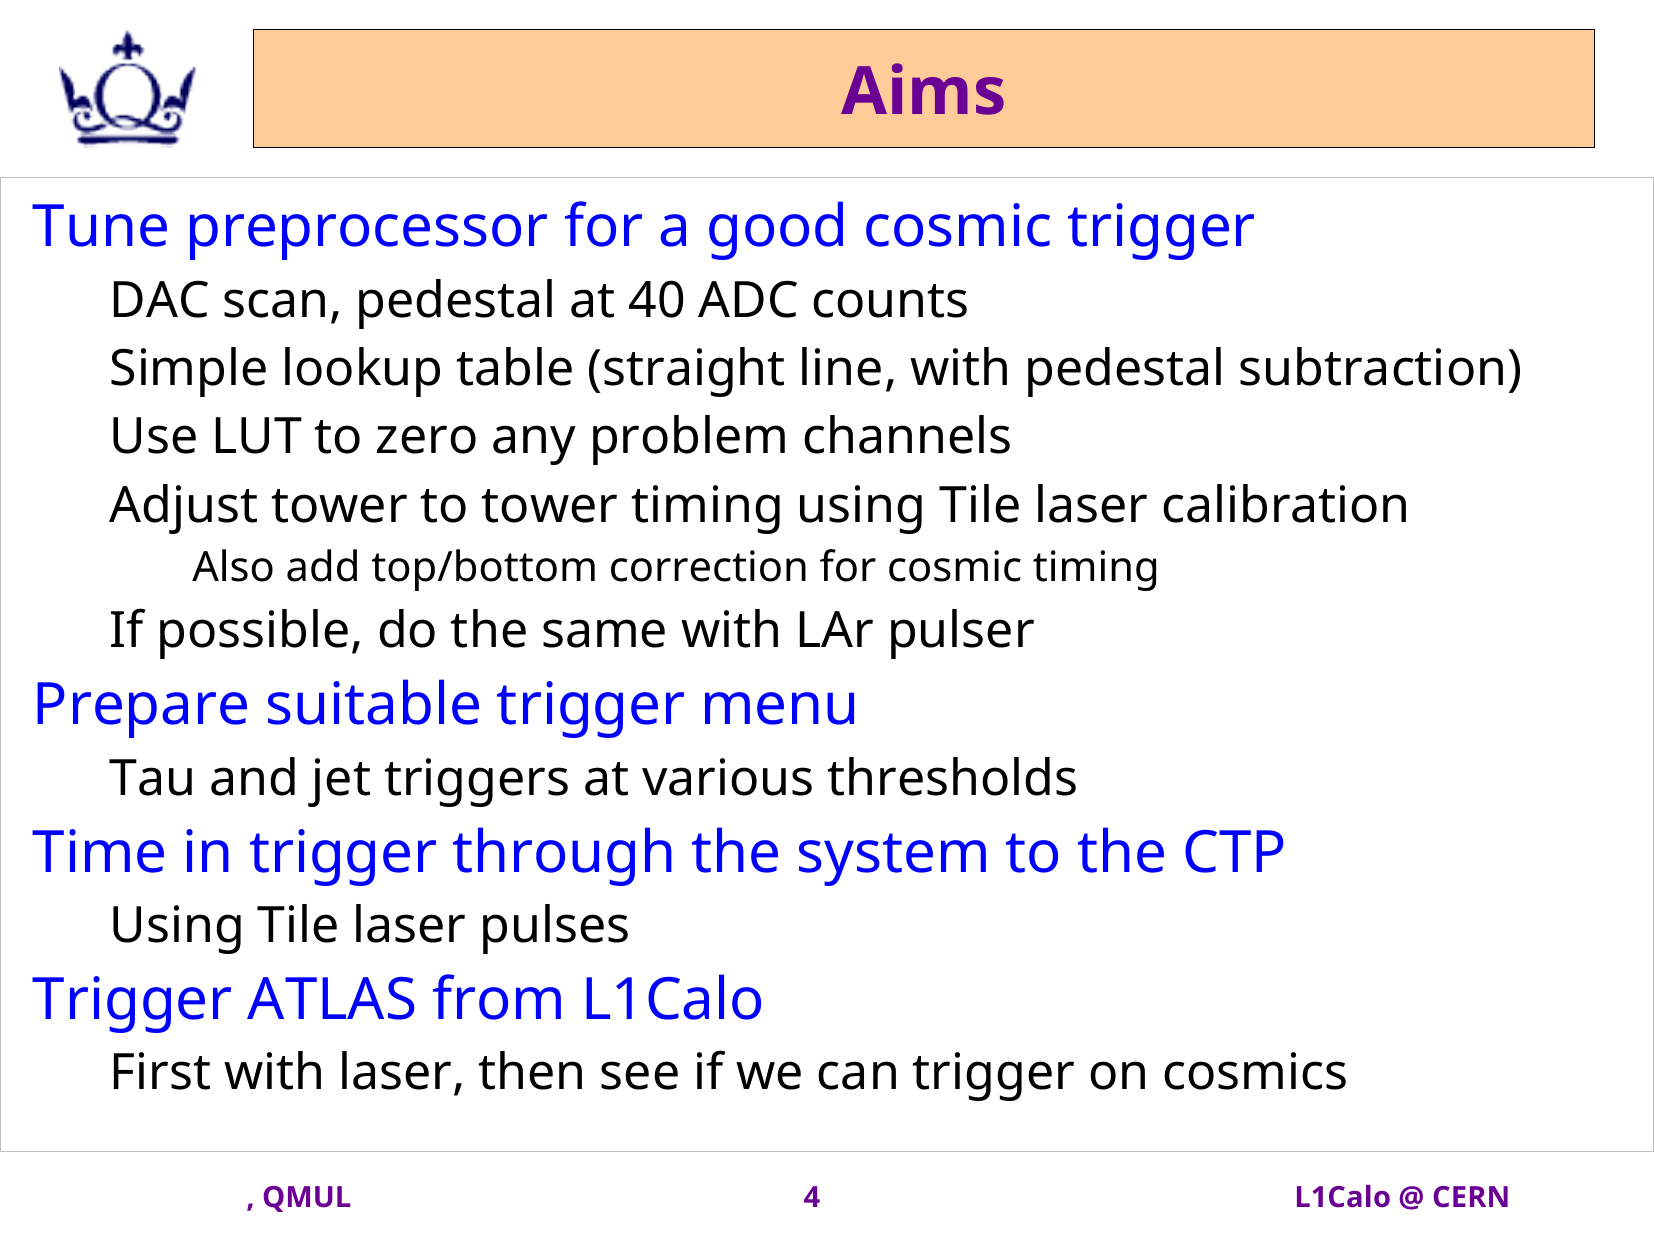

# Aims
Tune preprocessor for a good cosmic trigger
DAC scan, pedestal at 40 ADC counts
Simple lookup table (straight line, with pedestal subtraction)
Use LUT to zero any problem channels
Adjust tower to tower timing using Tile laser calibration
Also add top/bottom correction for cosmic timing
If possible, do the same with LAr pulser
Prepare suitable trigger menu
Tau and jet triggers at various thresholds
Time in trigger through the system to the CTP
Using Tile laser pulses
Trigger ATLAS from L1Calo
First with laser, then see if we can trigger on cosmics